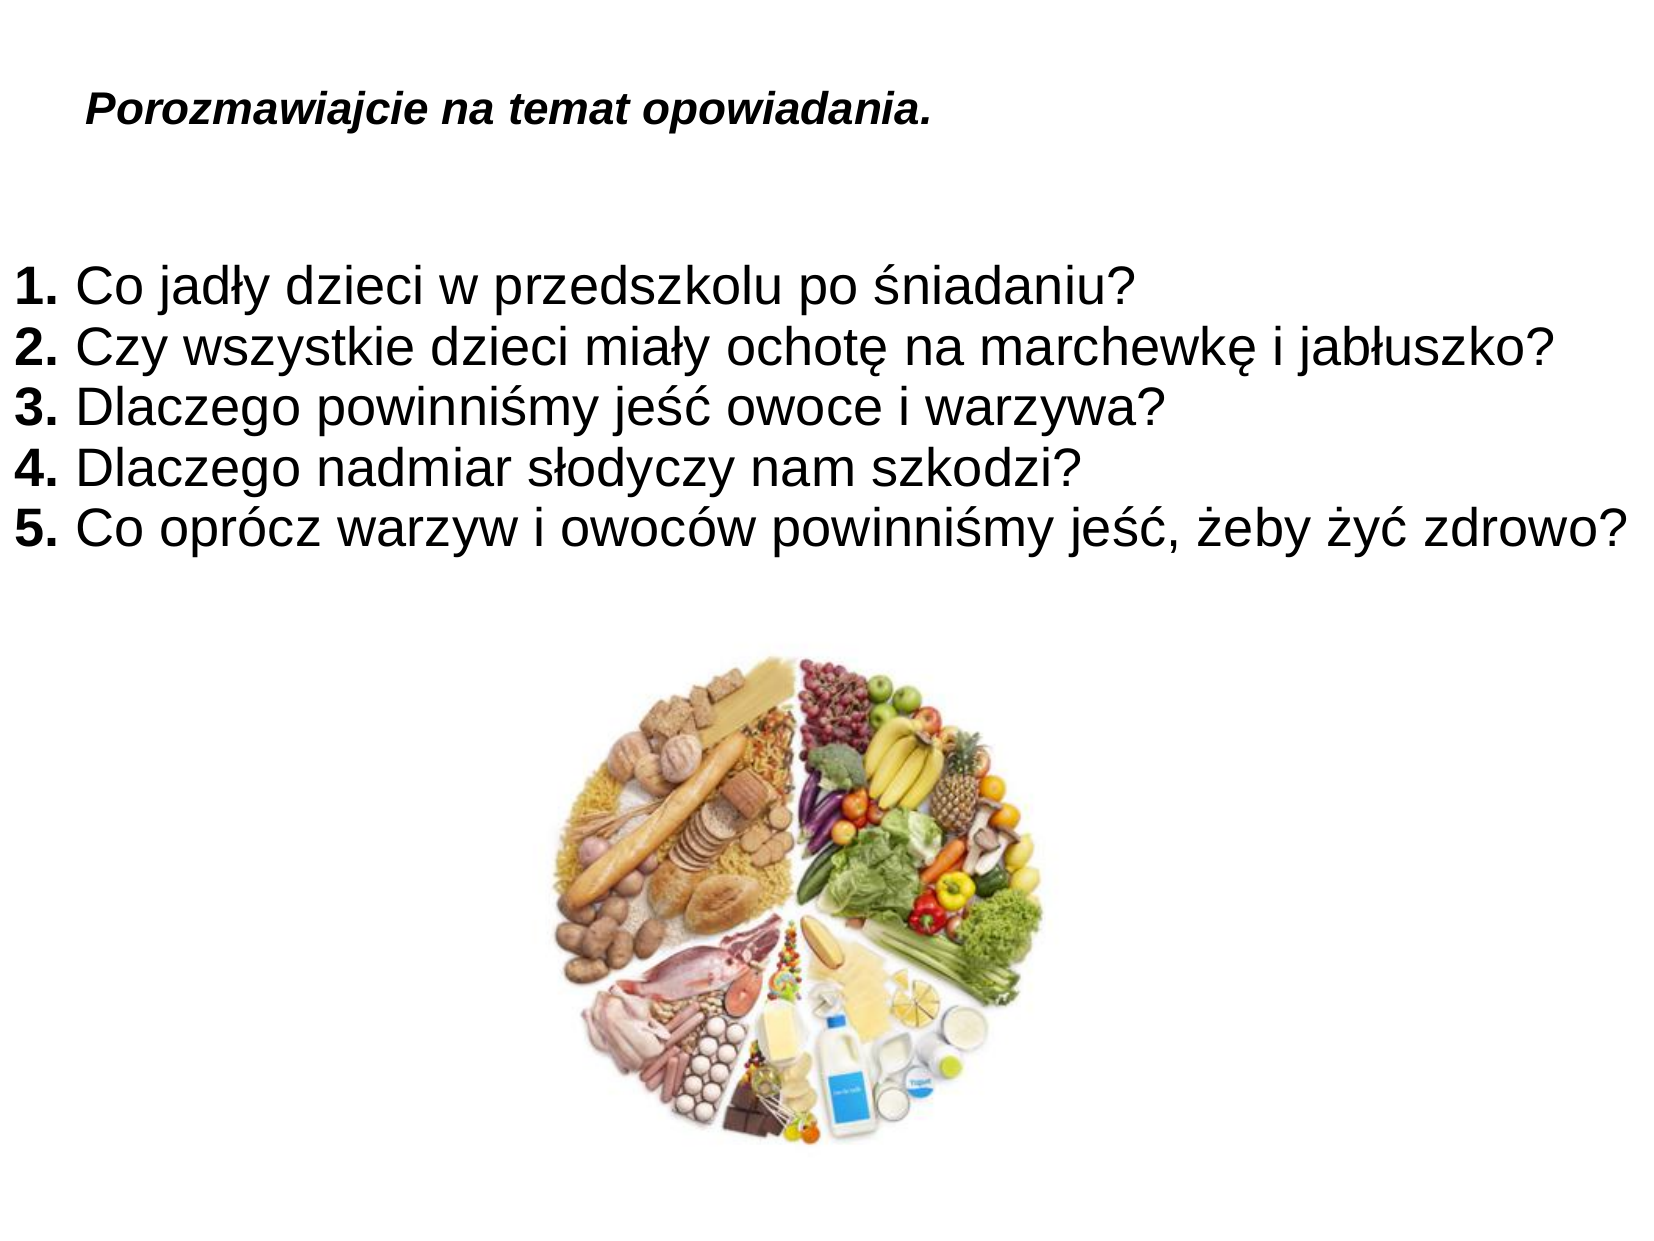

Porozmawiajcie na temat opowiadania.
1. Co jadły dzieci w przedszkolu po śniadaniu?
2. Czy wszystkie dzieci miały ochotę na marchewkę i jabłuszko?
3. Dlaczego powinniśmy jeść owoce i warzywa?
4. Dlaczego nadmiar słodyczy nam szkodzi?
5. Co oprócz warzyw i owoców powinniśmy jeść, żeby żyć zdrowo?